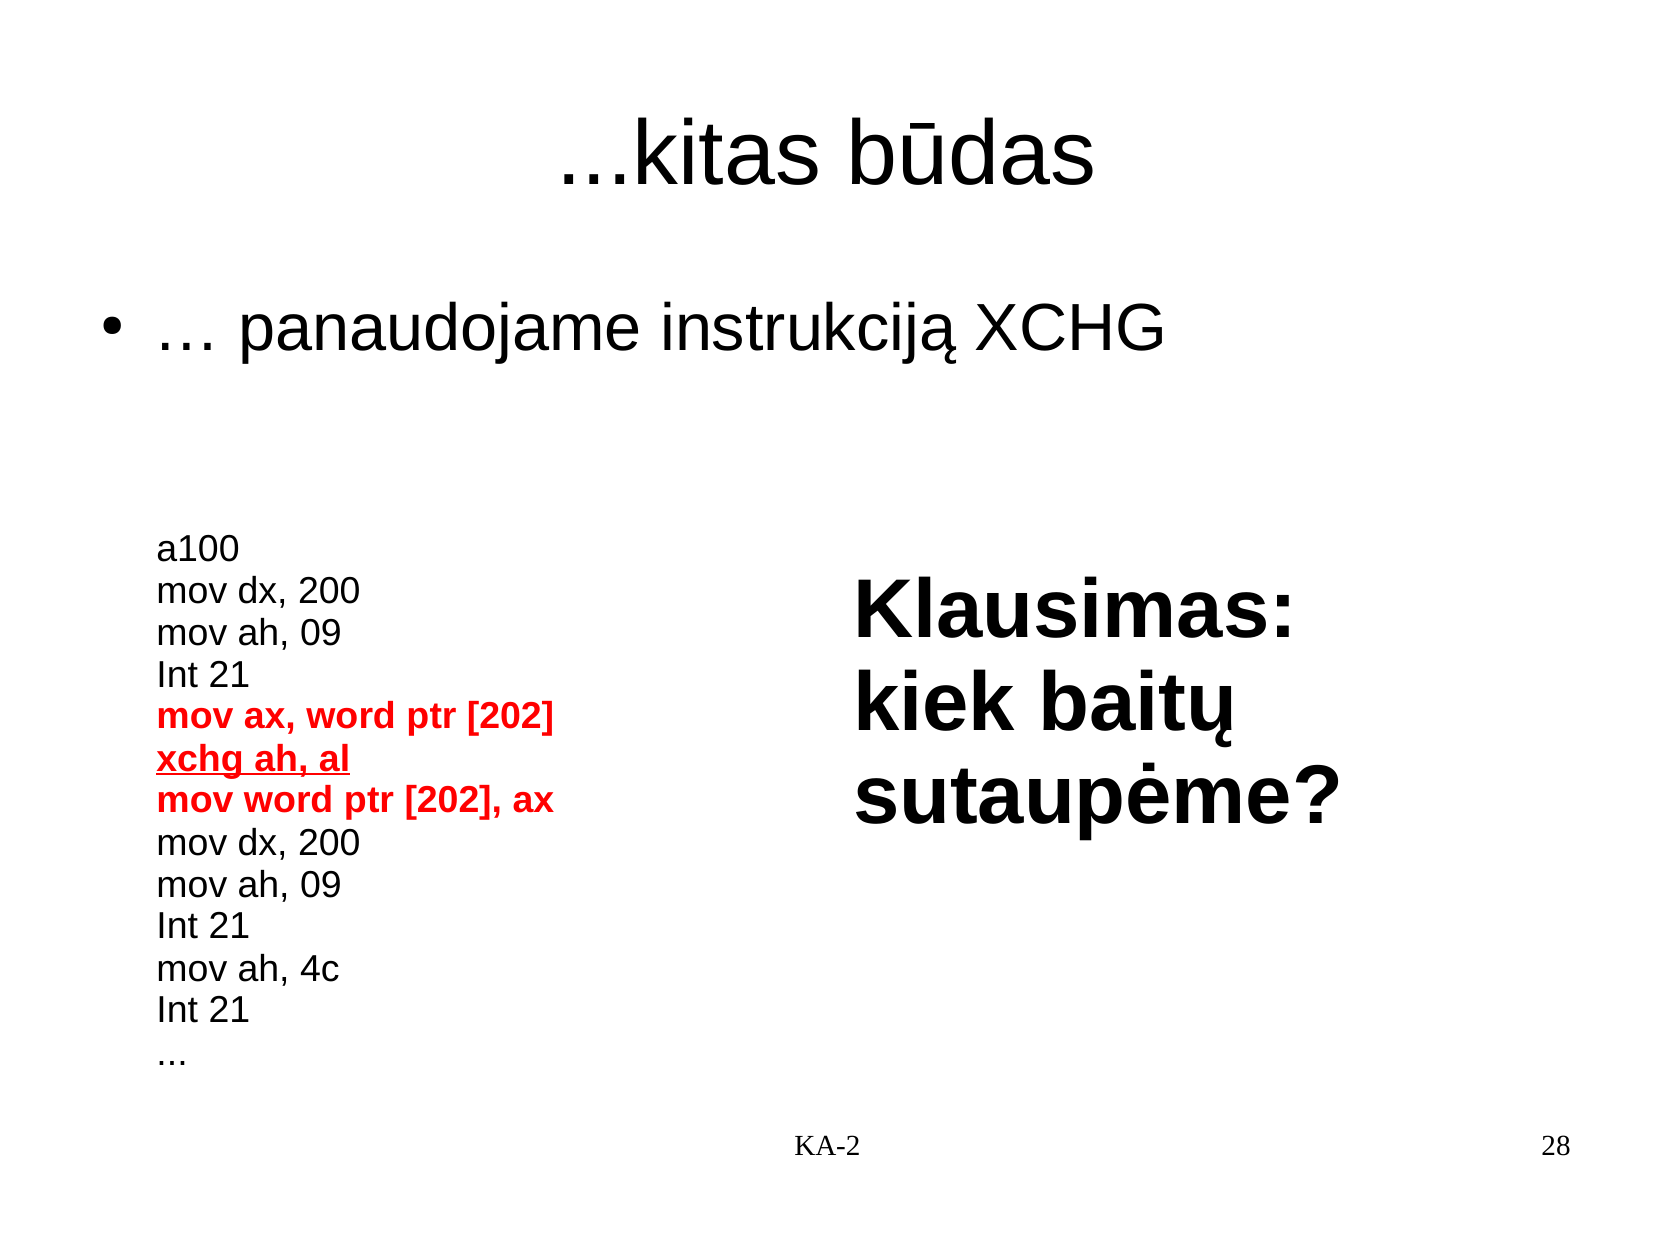

# ...kitas būdas
… panaudojame instrukciją XCHG
a100
mov dx, 200
mov ah, 09
Int 21
mov ax, word ptr [202]
xchg ah, al
mov word ptr [202], ax
mov dx, 200
mov ah, 09
Int 21
mov ah, 4c
Int 21
...
Klausimas: kiek baitų sutaupėme?
KA-2
28